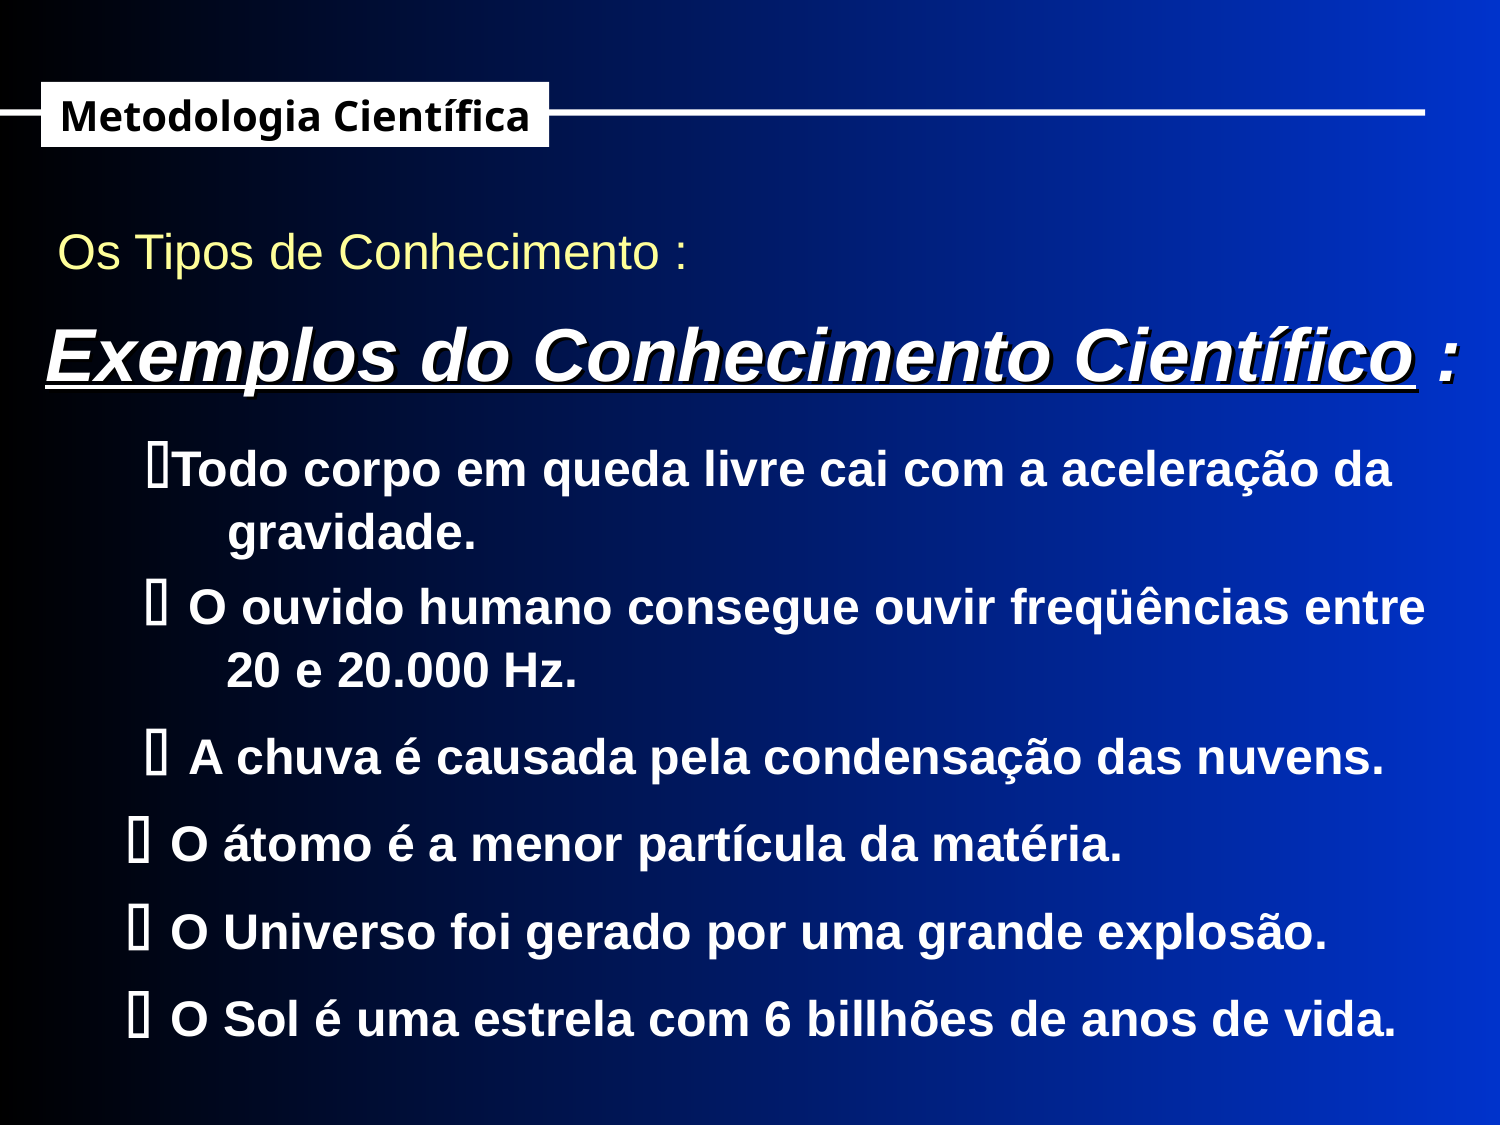

Metodologia Científica
Os Tipos de Conhecimento :
Exemplos do Conhecimento Científico :
Todo corpo em queda livre cai com a aceleração da gravidade.
 O ouvido humano consegue ouvir freqüências entre 20 e 20.000 Hz.
 A chuva é causada pela condensação das nuvens.
 O átomo é a menor partícula da matéria.
 O Universo foi gerado por uma grande explosão.
 O Sol é uma estrela com 6 billhões de anos de vida.